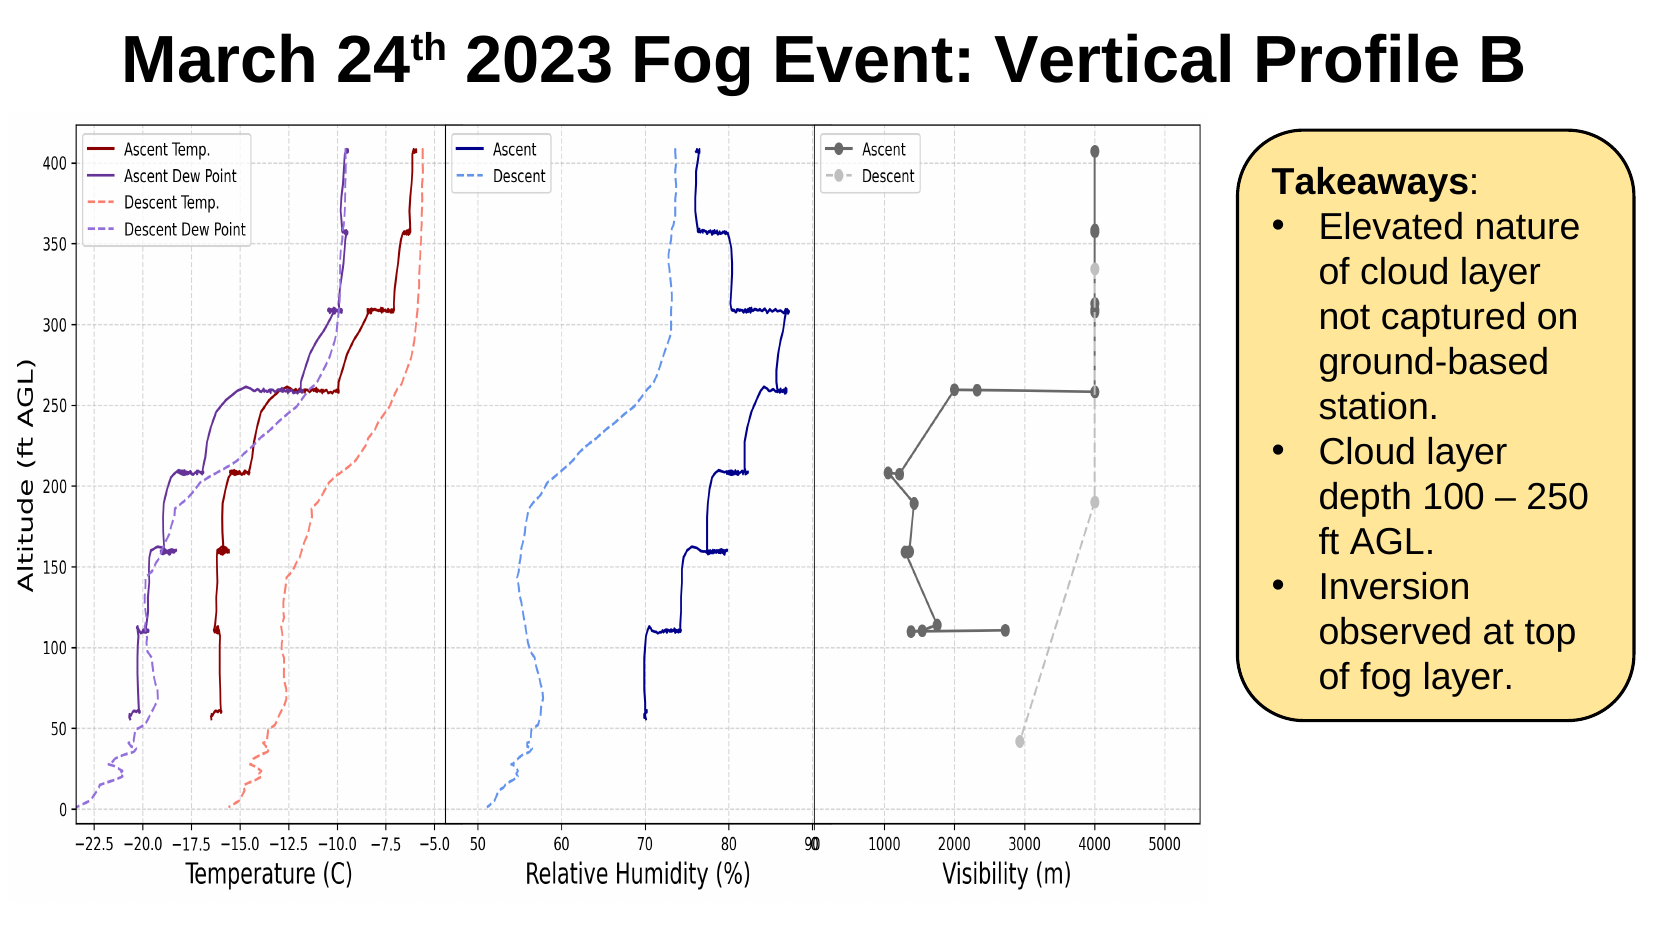

# March 24th 2023 Fog Event: Vertical Profile B
Takeaways:
Elevated nature of cloud layer not captured on ground-based station.
Cloud layer depth 100 – 250 ft AGL.
Inversion observed at top of fog layer.